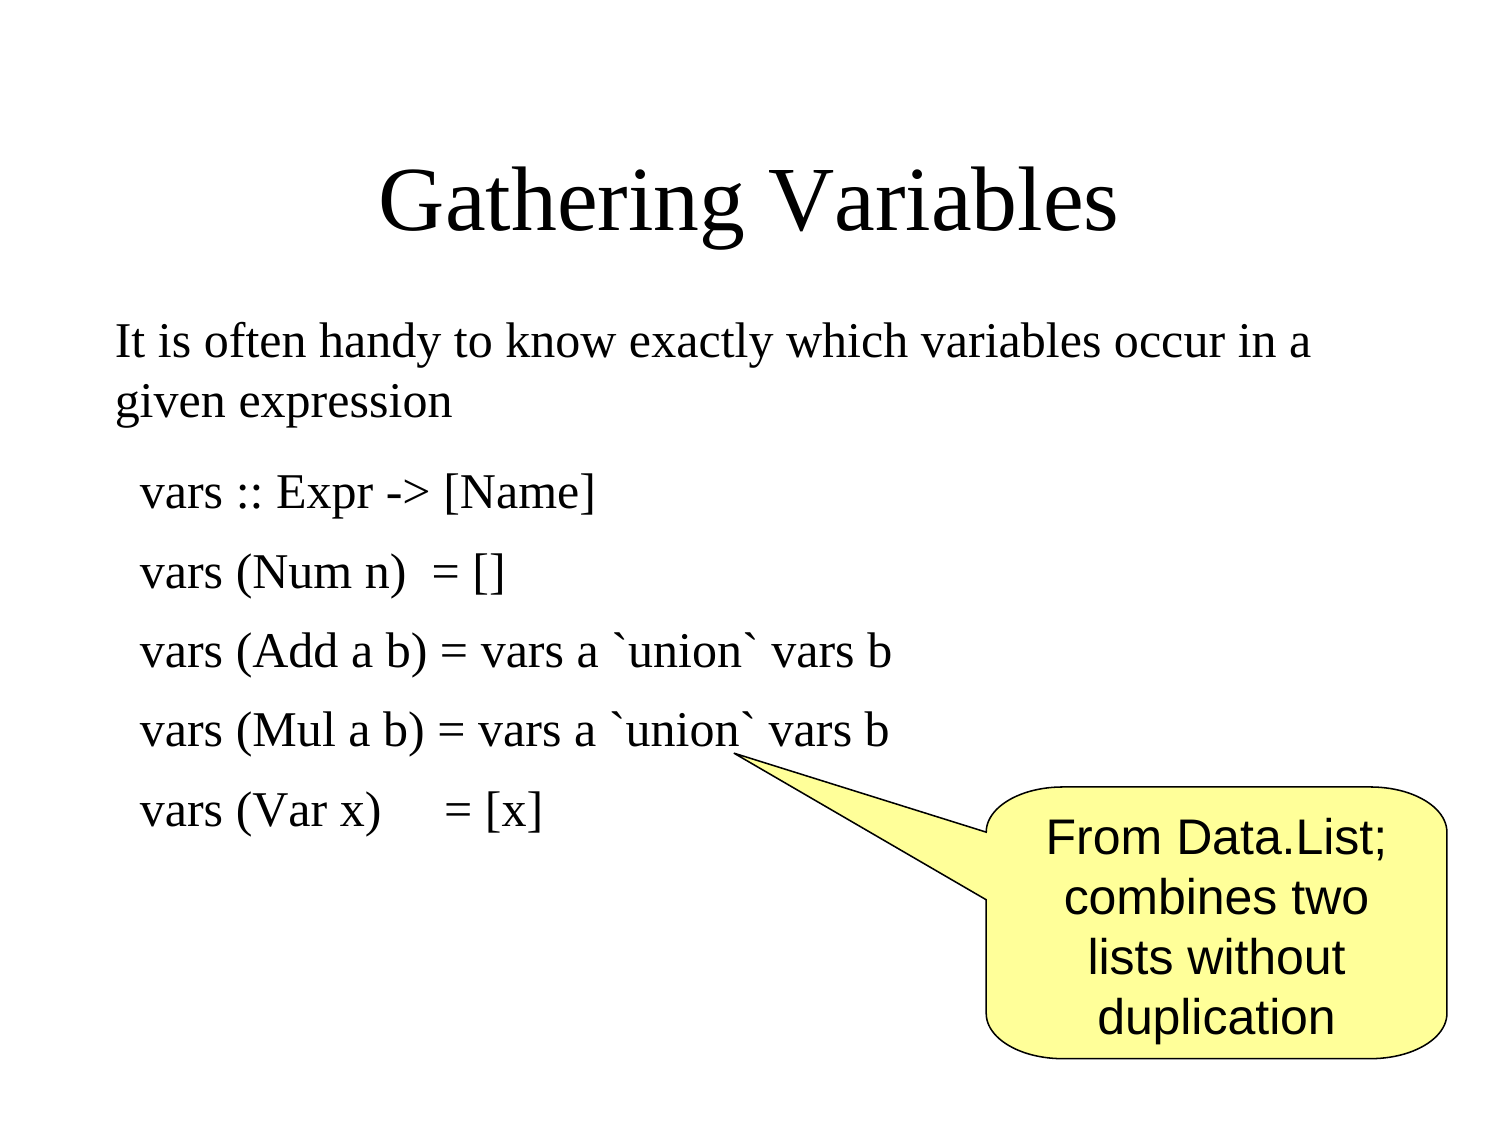

# Gathering Variables
It is often handy to know exactly which variables occur in a given expression
 vars :: Expr -> [Name]
 vars (Num n) = []
 vars (Add a b) = vars a `union` vars b
 vars (Mul a b) = vars a `union` vars b
 vars (Var x) = [x]
From Data.List; combines two lists without duplication